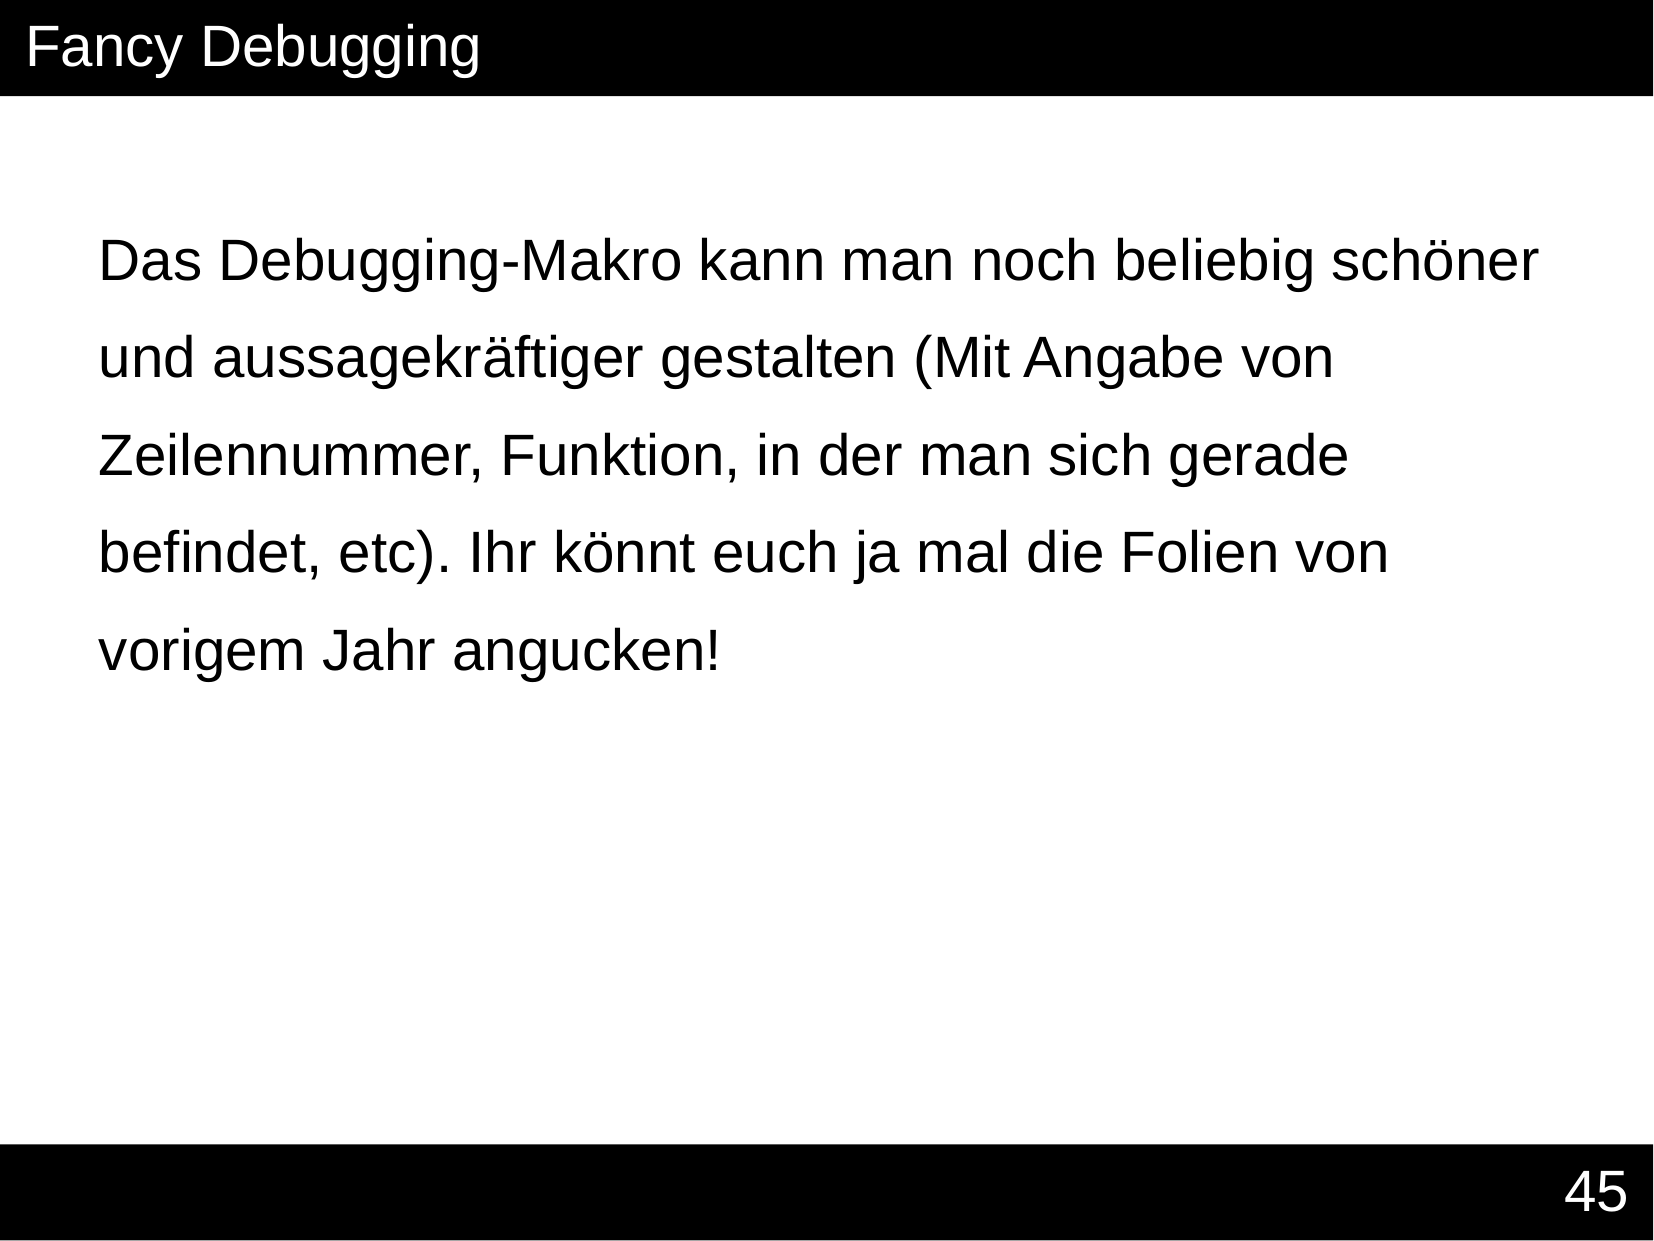

Fancy Debugging
Das Debugging-Makro kann man noch beliebig schöner und aussagekräftiger gestalten (Mit Angabe von Zeilennummer, Funktion, in der man sich gerade befindet, etc). Ihr könnt euch ja mal die Folien von vorigem Jahr angucken!
45